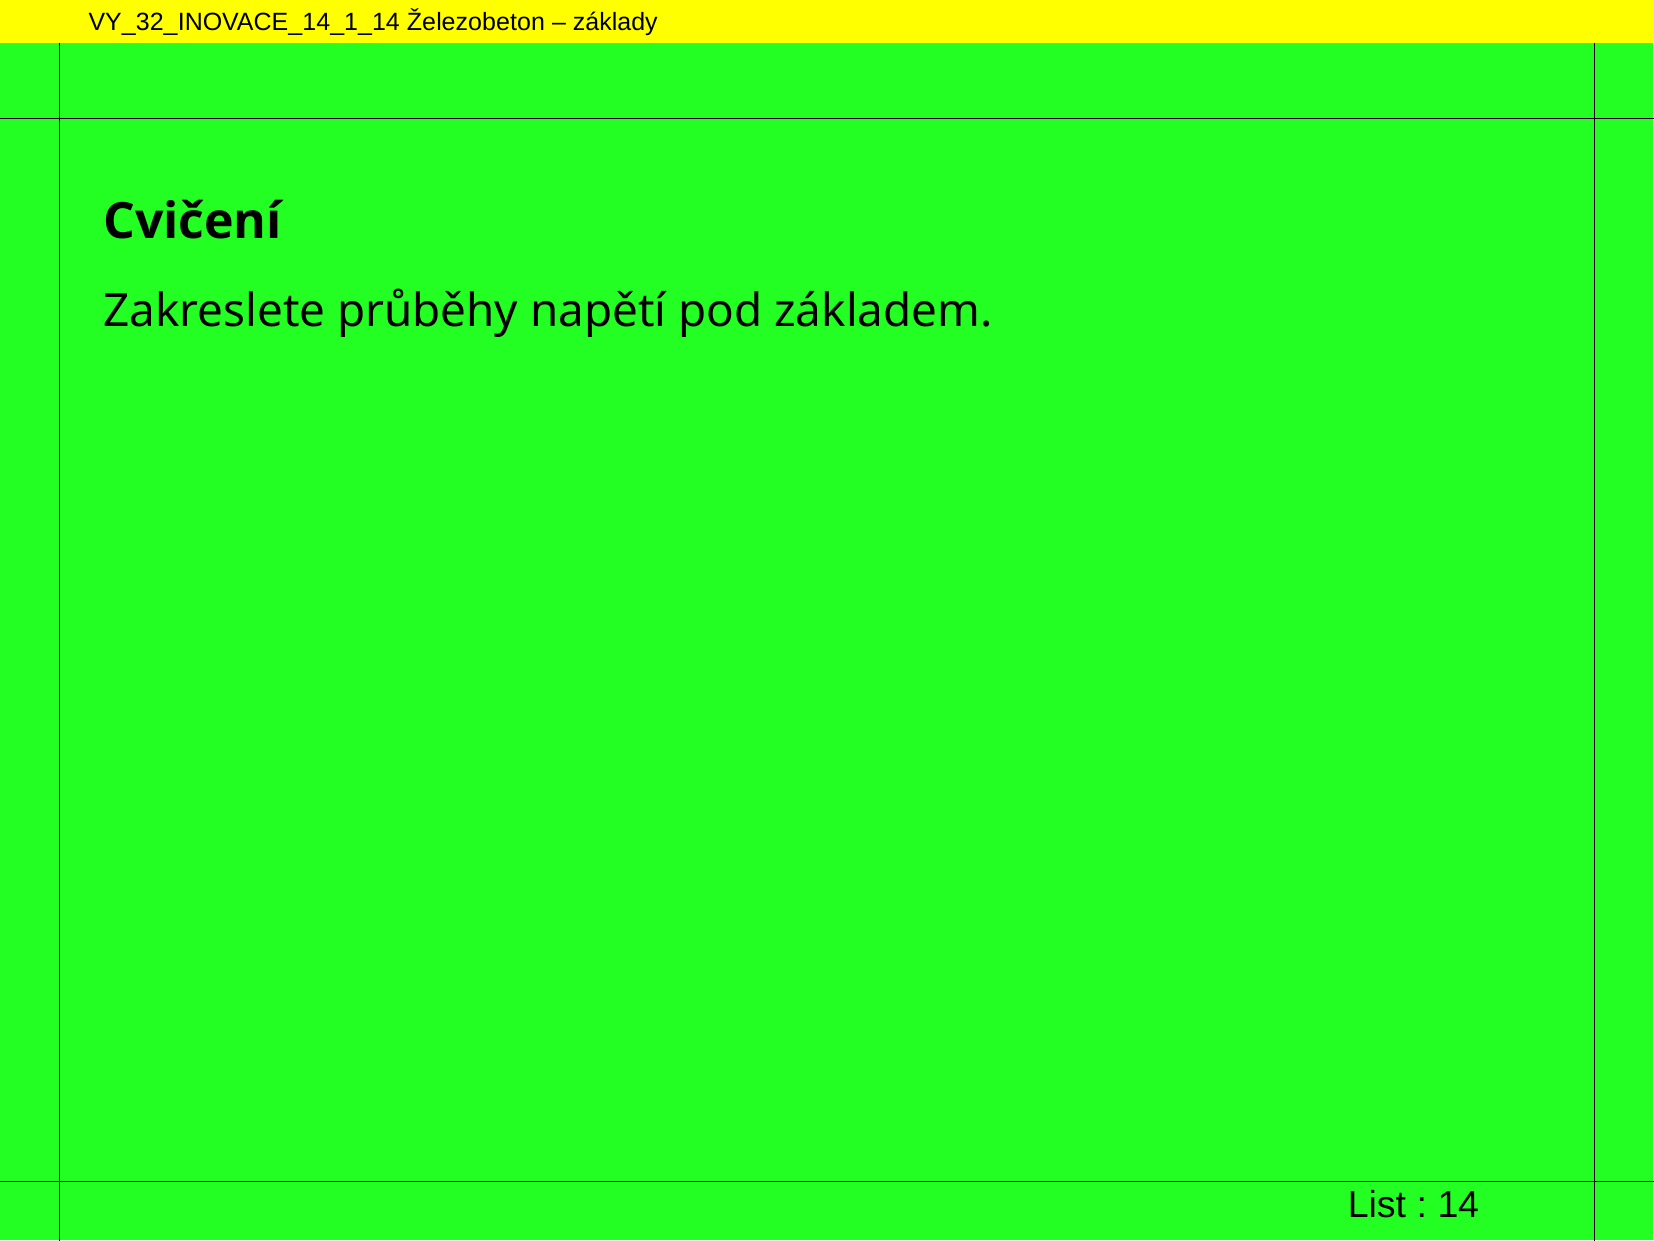

VY_32_INOVACE_14_1_14 Železobeton – základy
Cvičení
Zakreslete průběhy napětí pod základem.
List :